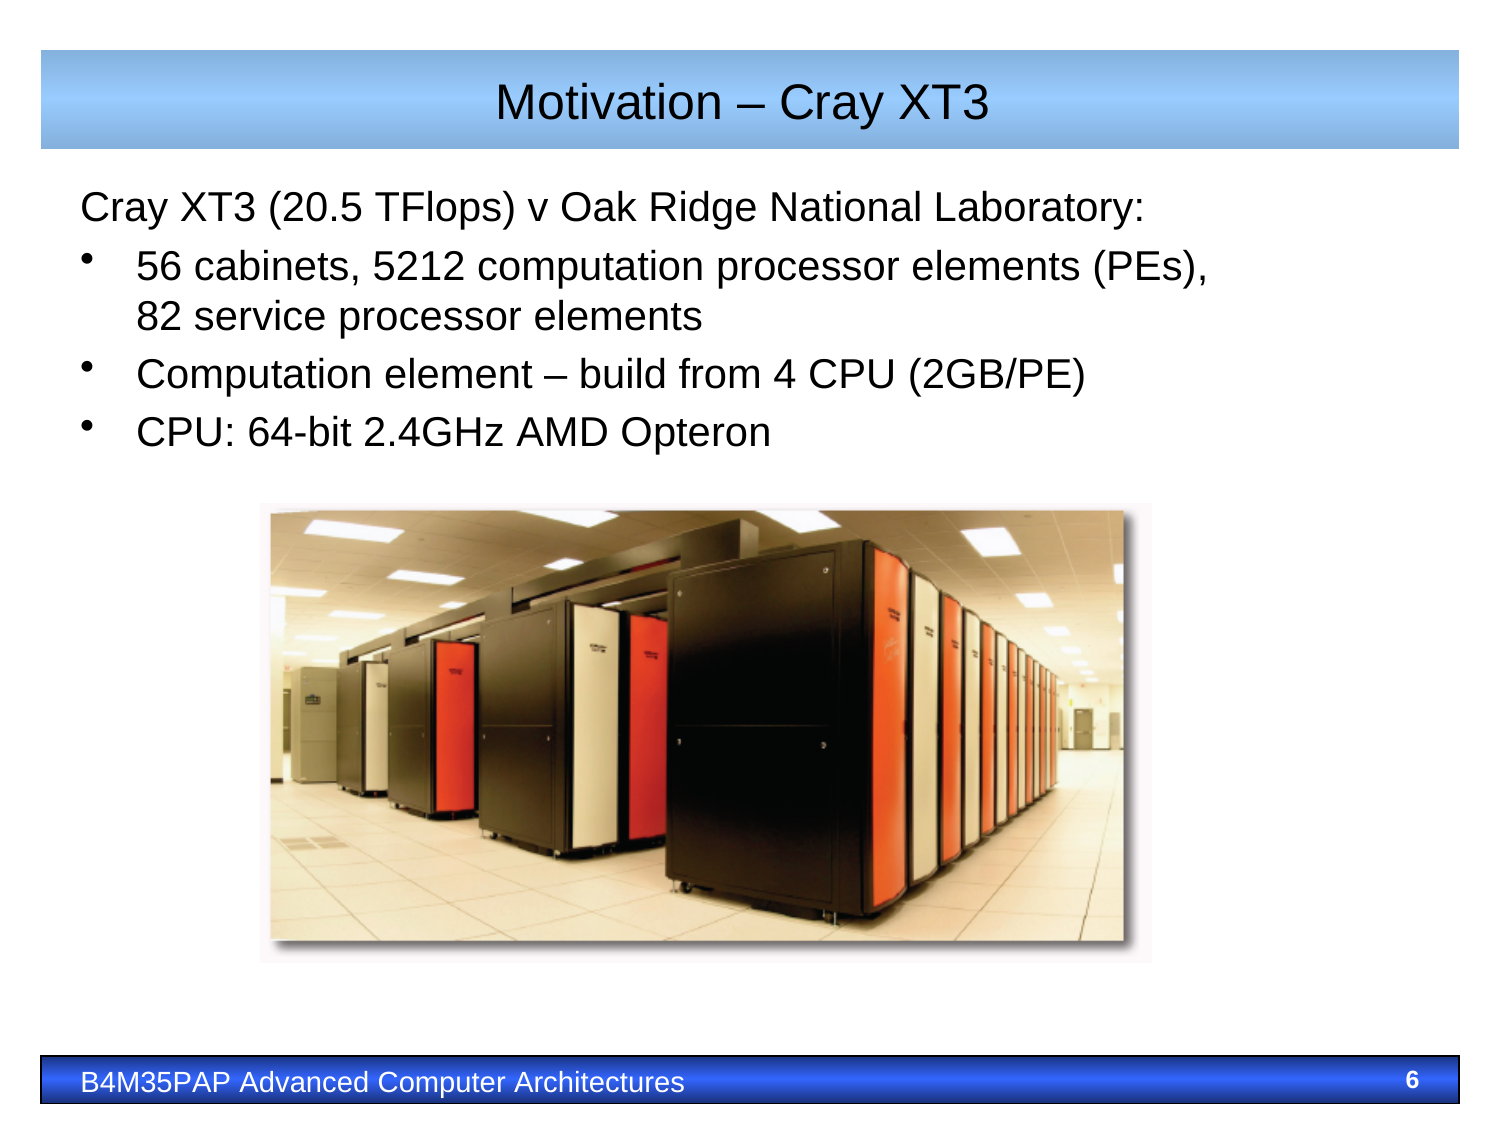

# Motivation – Cray XT3
Cray XT3 (20.5 TFlops) v Oak Ridge National Laboratory:
56 cabinets, 5212 computation processor elements (PEs),
82 service processor elements
Computation element – build from 4 CPU (2GB/PE)
CPU: 64-bit 2.4GHz AMD Opteron